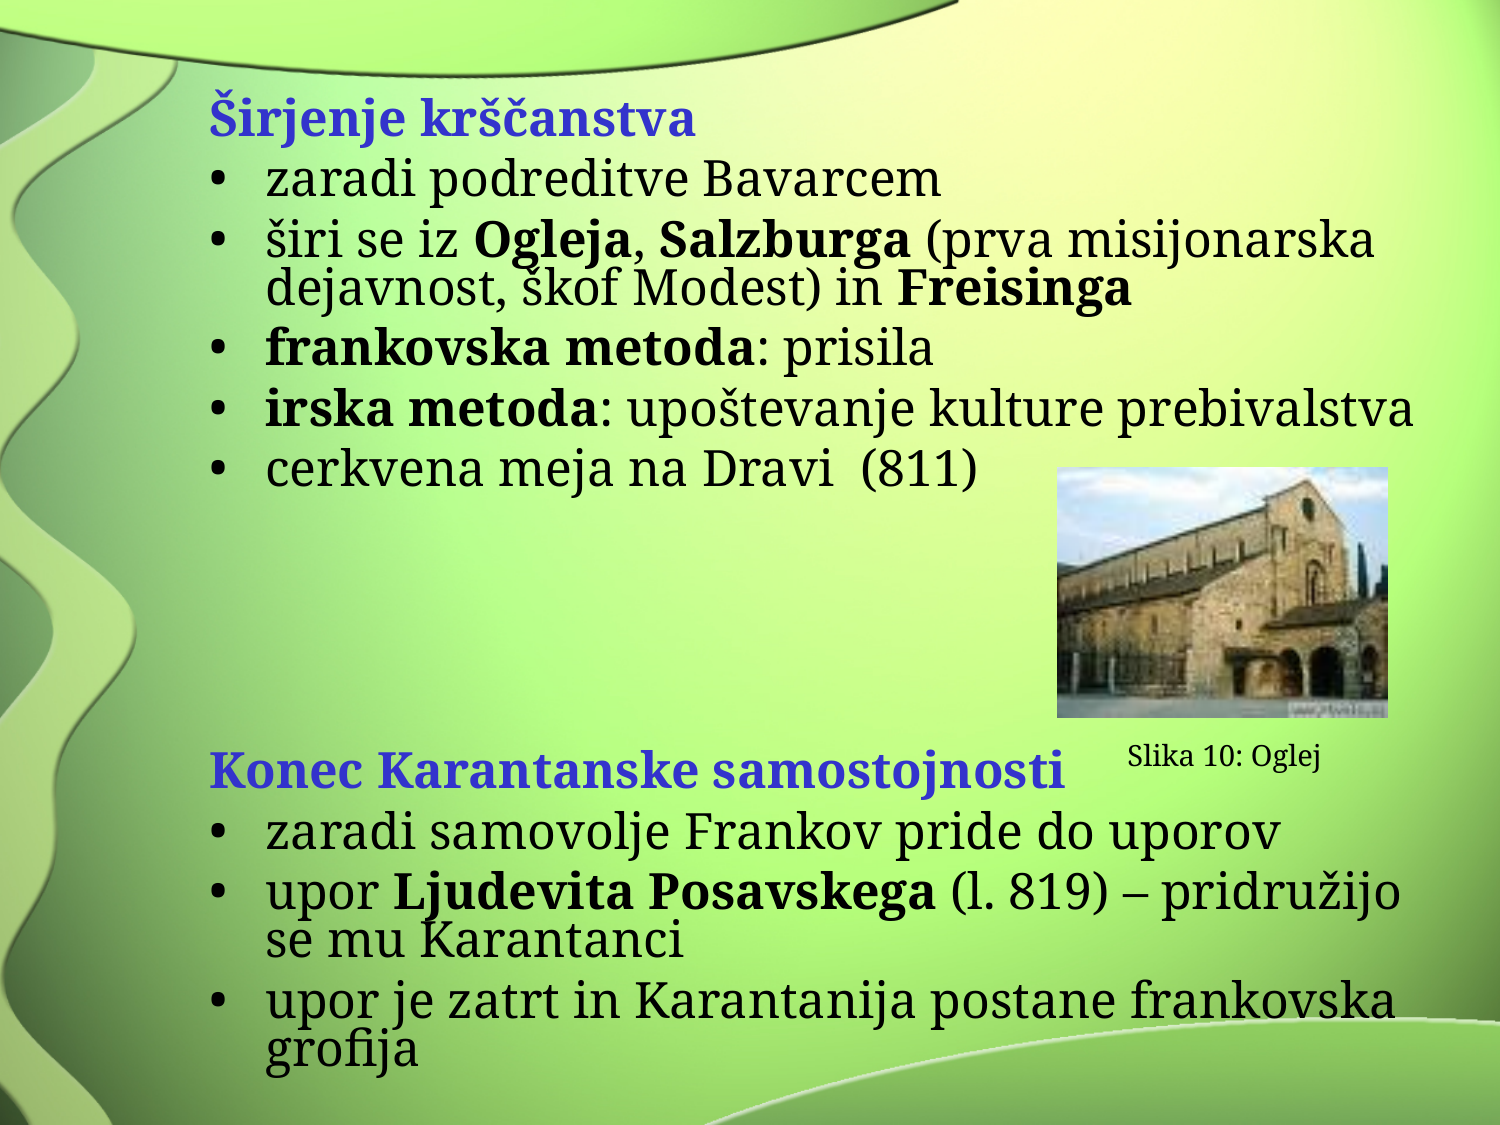

# Širjenje krščanstva
zaradi podreditve Bavarcem
širi se iz Ogleja, Salzburga (prva misijonarska dejavnost, škof Modest) in Freisinga
frankovska metoda: prisila
irska metoda: upoštevanje kulture prebivalstva
cerkvena meja na Dravi (811)‏
Konec Karantanske samostojnosti
zaradi samovolje Frankov pride do uporov
upor Ljudevita Posavskega (l. 819) – pridružijo se mu Karantanci
upor je zatrt in Karantanija postane frankovska grofija
Slika 10: Oglej